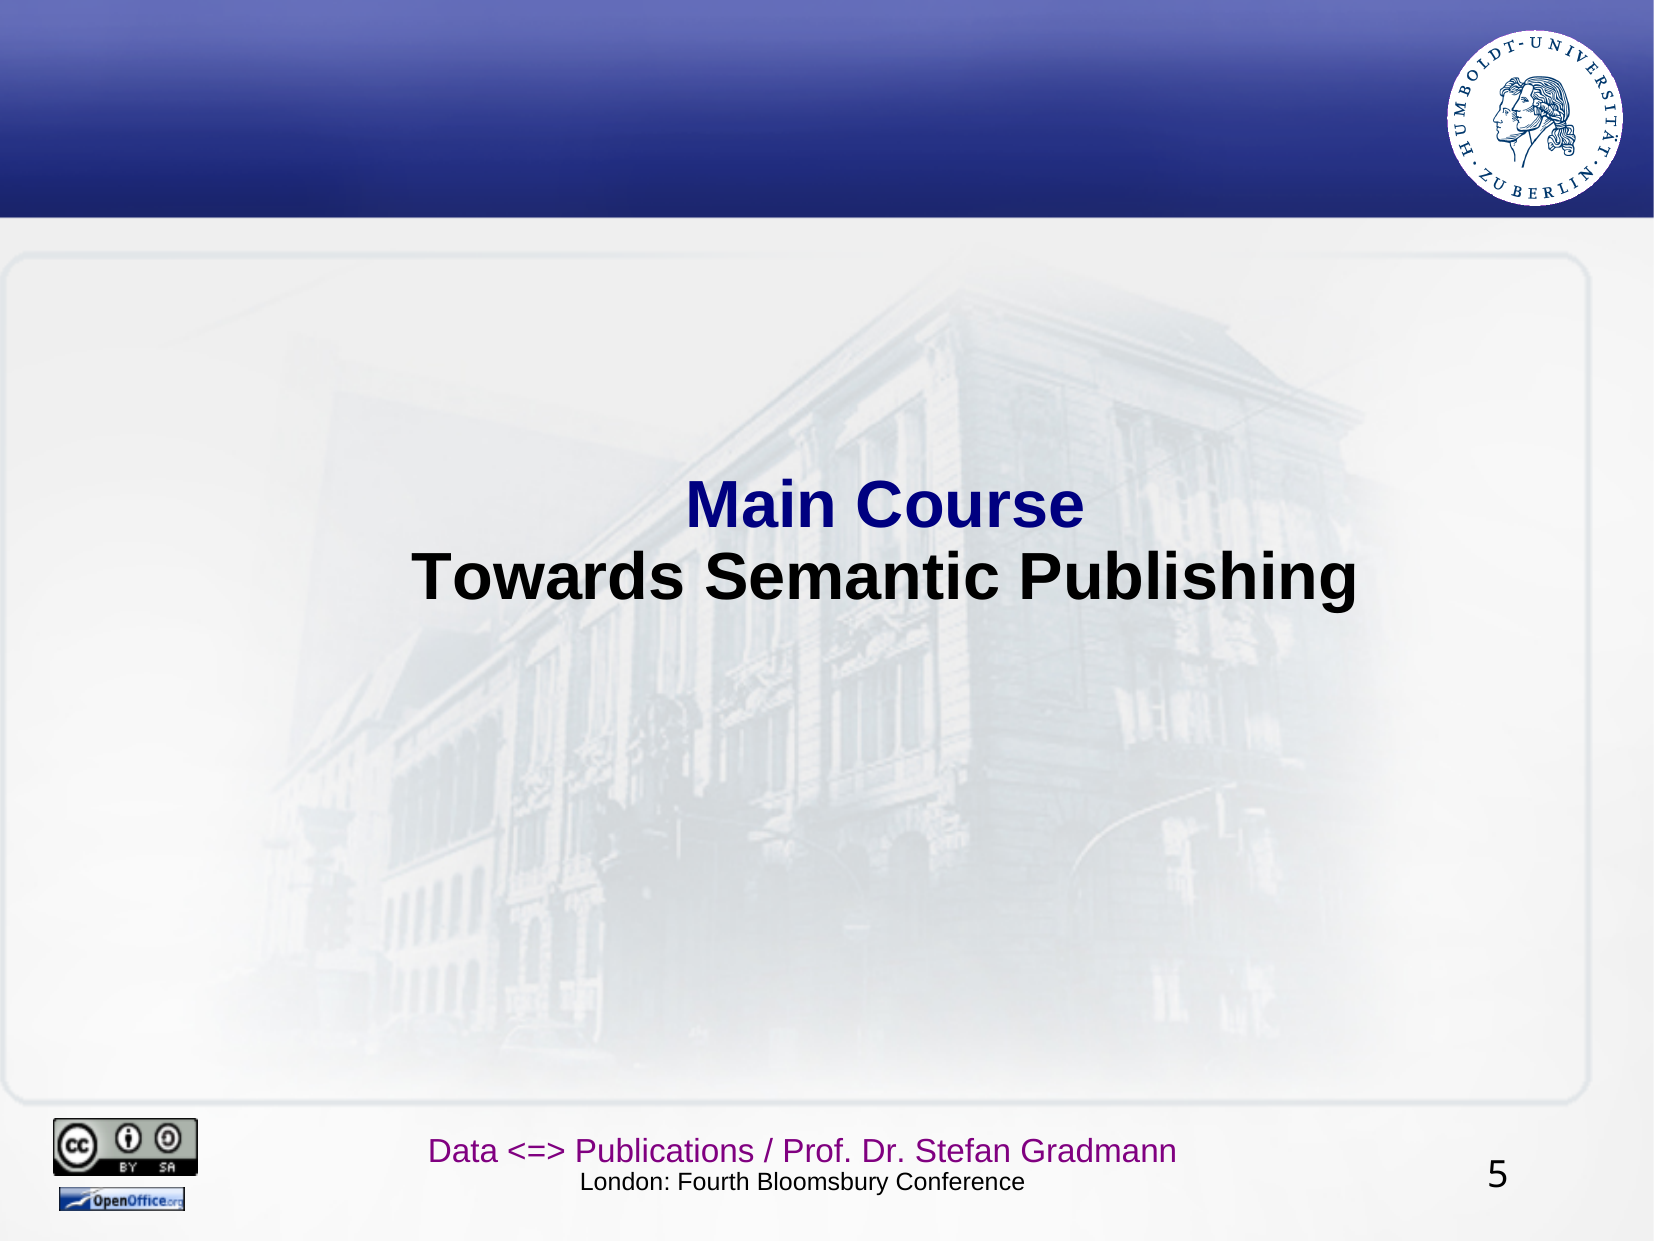

# Main Course
Towards Semantic Publishing
Data <=> Publications / Prof. Dr. Stefan Gradmann